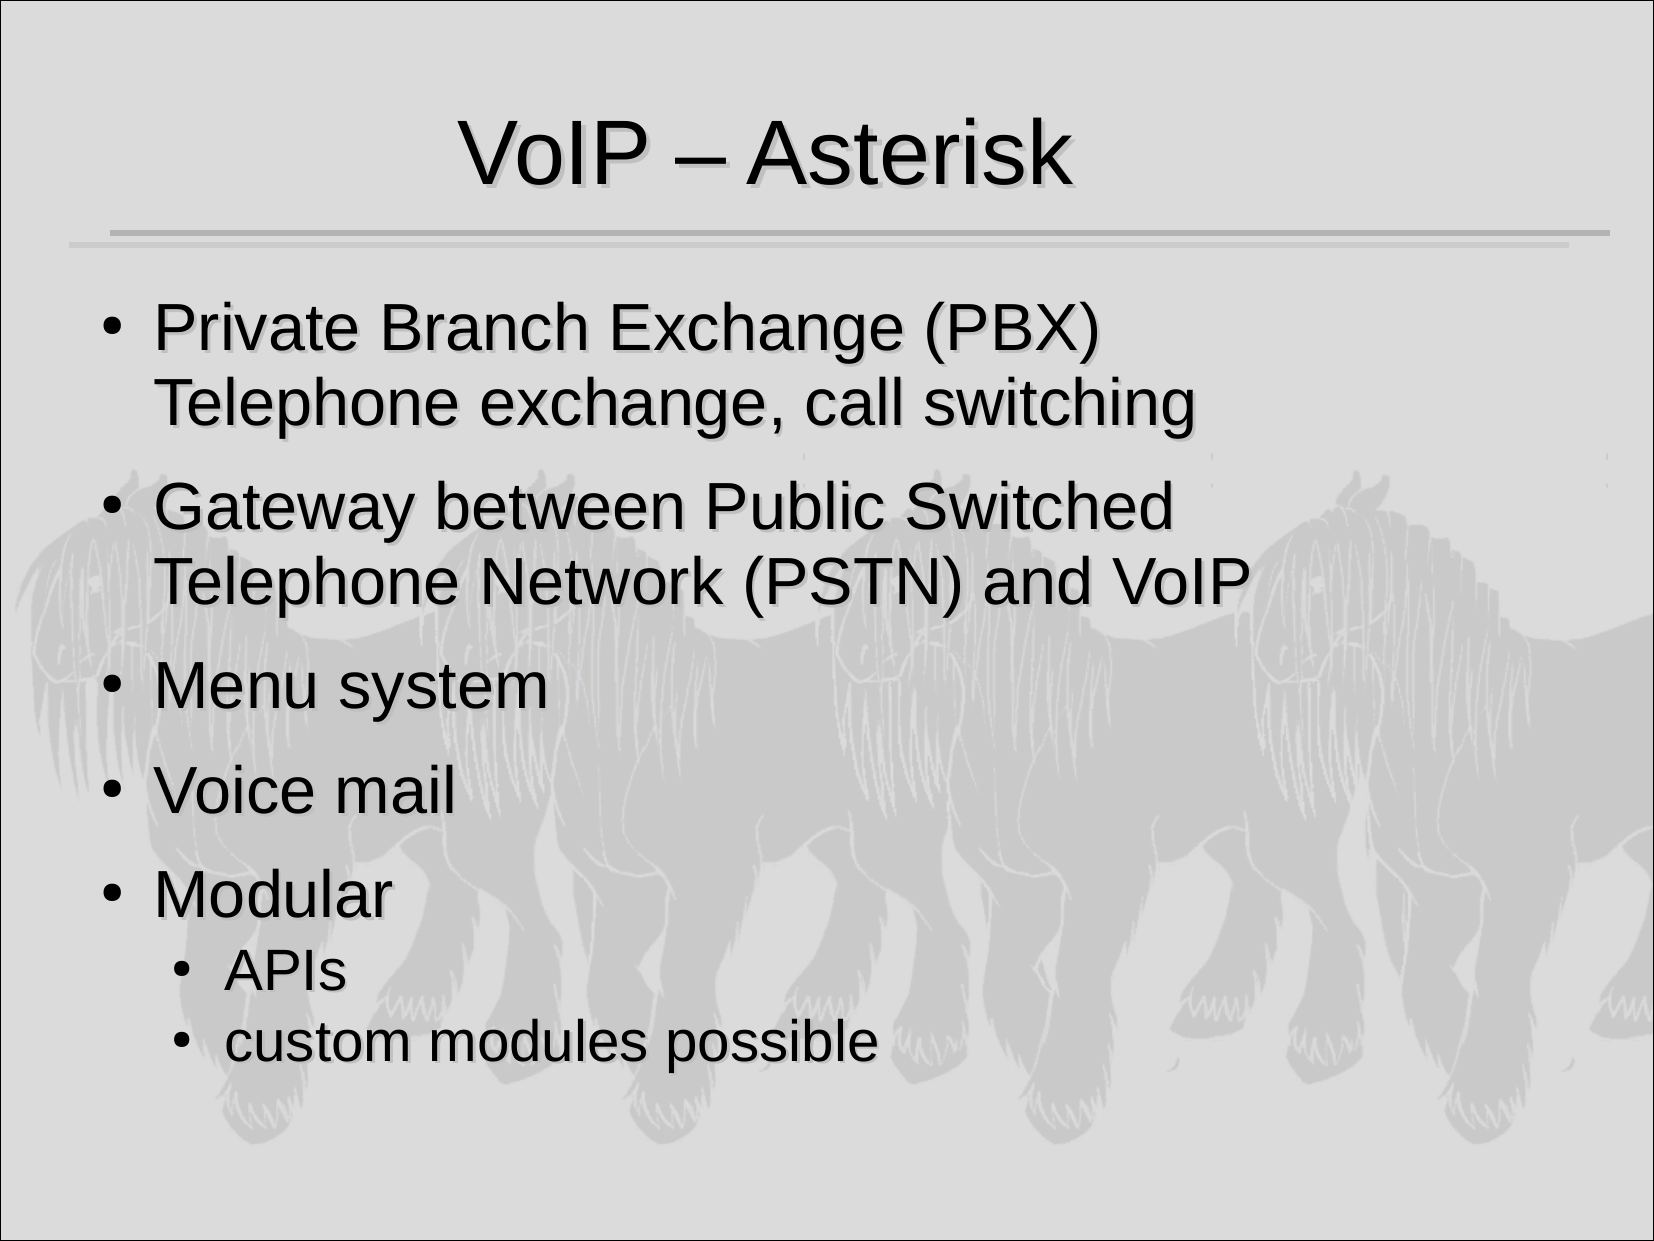

# VoIP – Asterisk
Private Branch Exchange (PBX)
Telephone exchange, call switching
Gateway between Public Switched
Telephone Network (PSTN) and VoIP
Menu system
Voice mail
Modular
APIs
custom modules possible